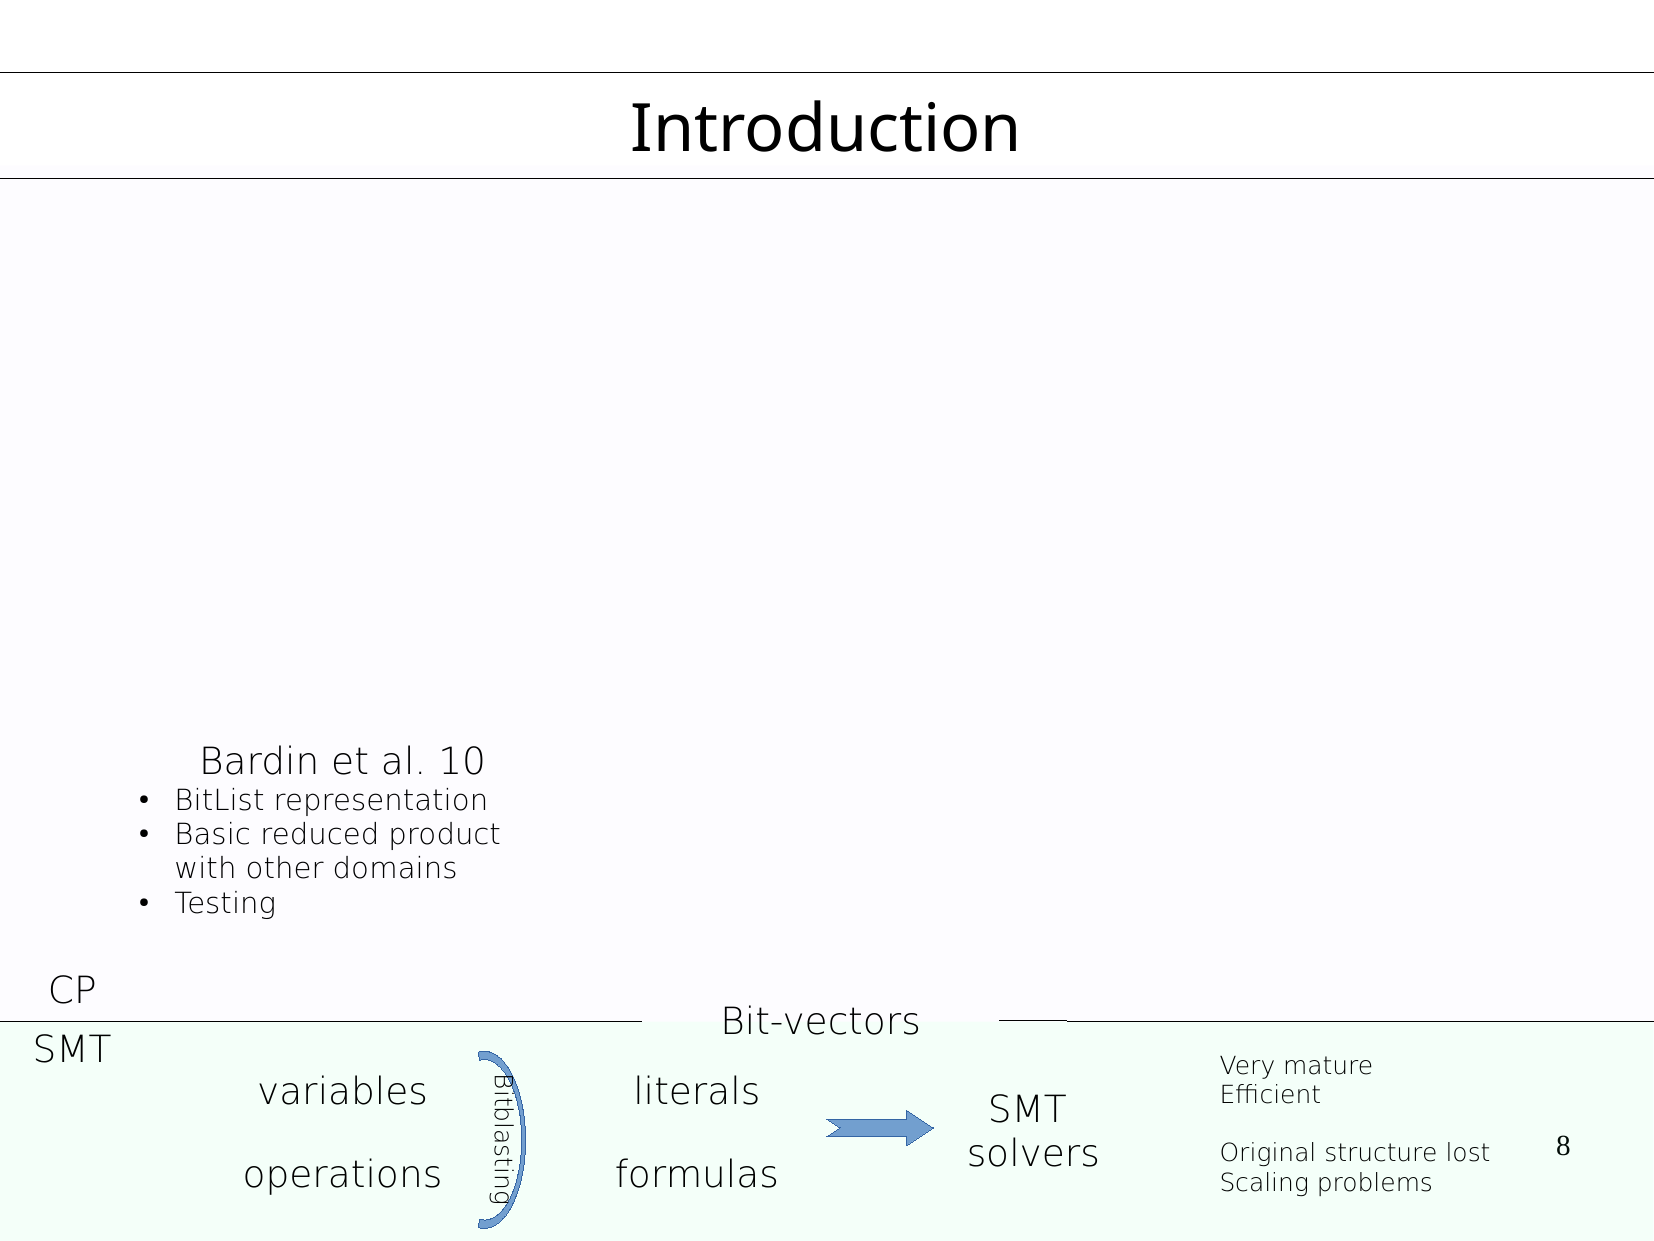

Introduction
Their testing showed encouraging results.
Bardin et al. 10
BitList representation
Basic reduced product with other domains
Testing
CP
Bit-vectors
SMT
Very mature
Efficient
Original structure lost
Scaling problems
variables
literals
SMT
solvers
Bitblasting
8
operations
formulas